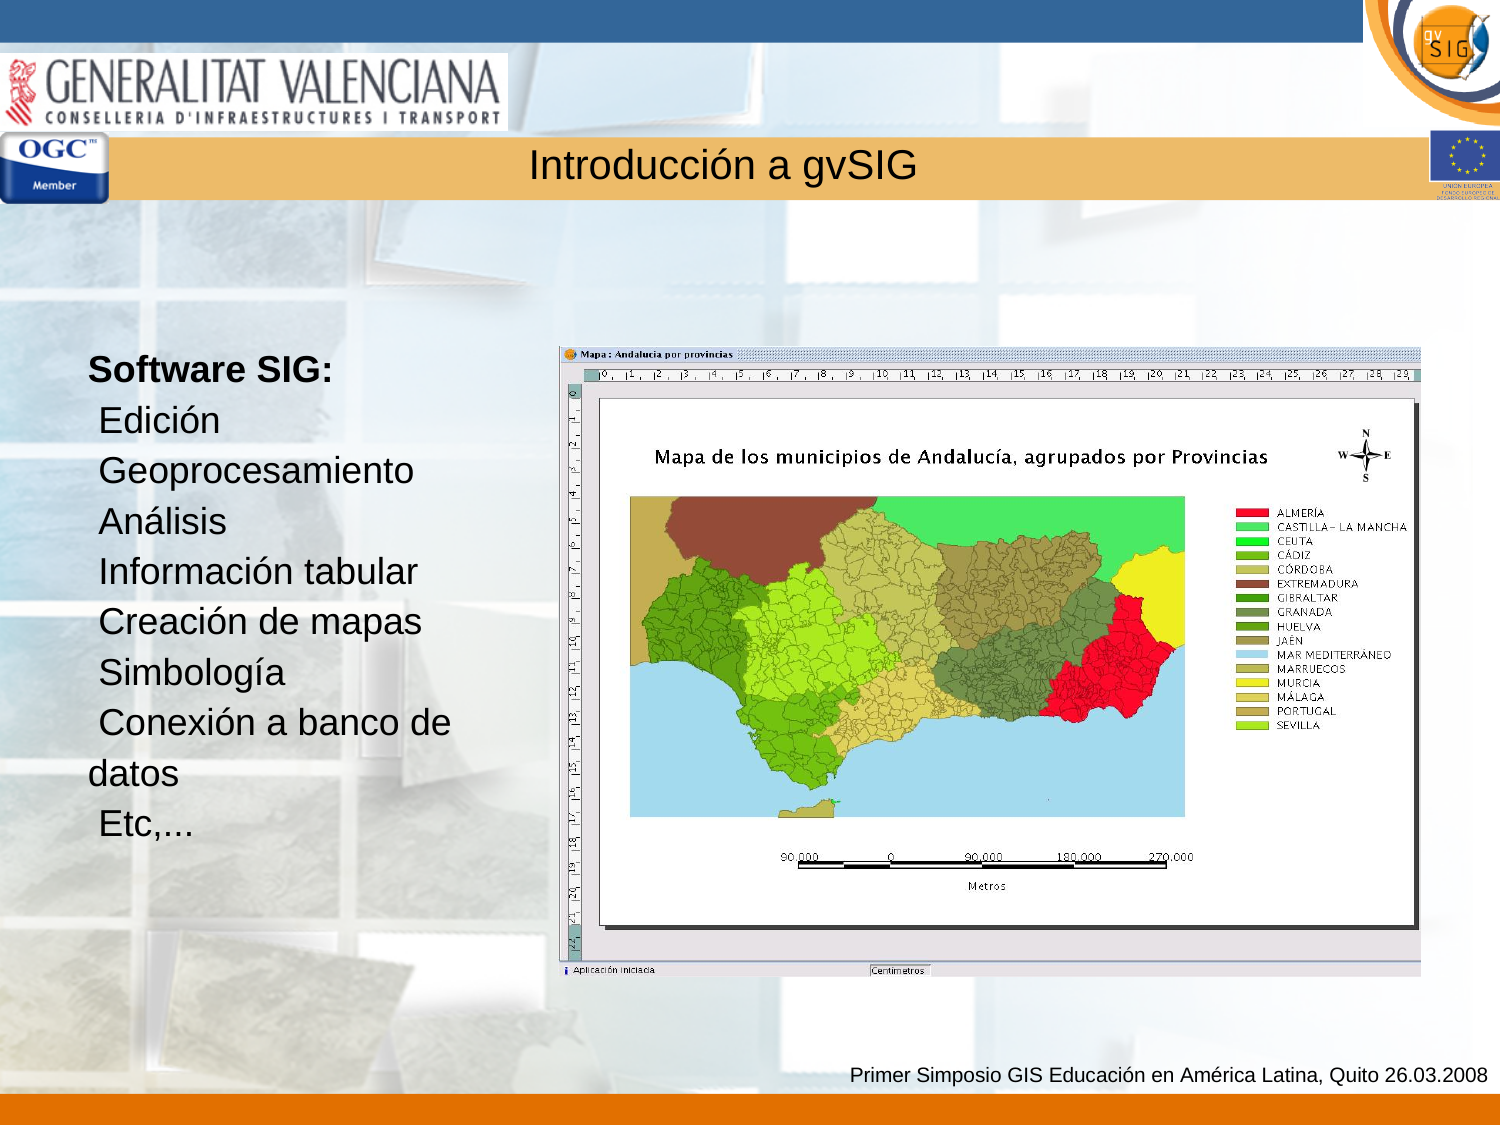

Introducción a gvSIG
Software SIG:
 Edición
 Geoprocesamiento
 Análisis
 Información tabular
 Creación de mapas
 Simbología
 Conexión a banco de datos
 Etc,...